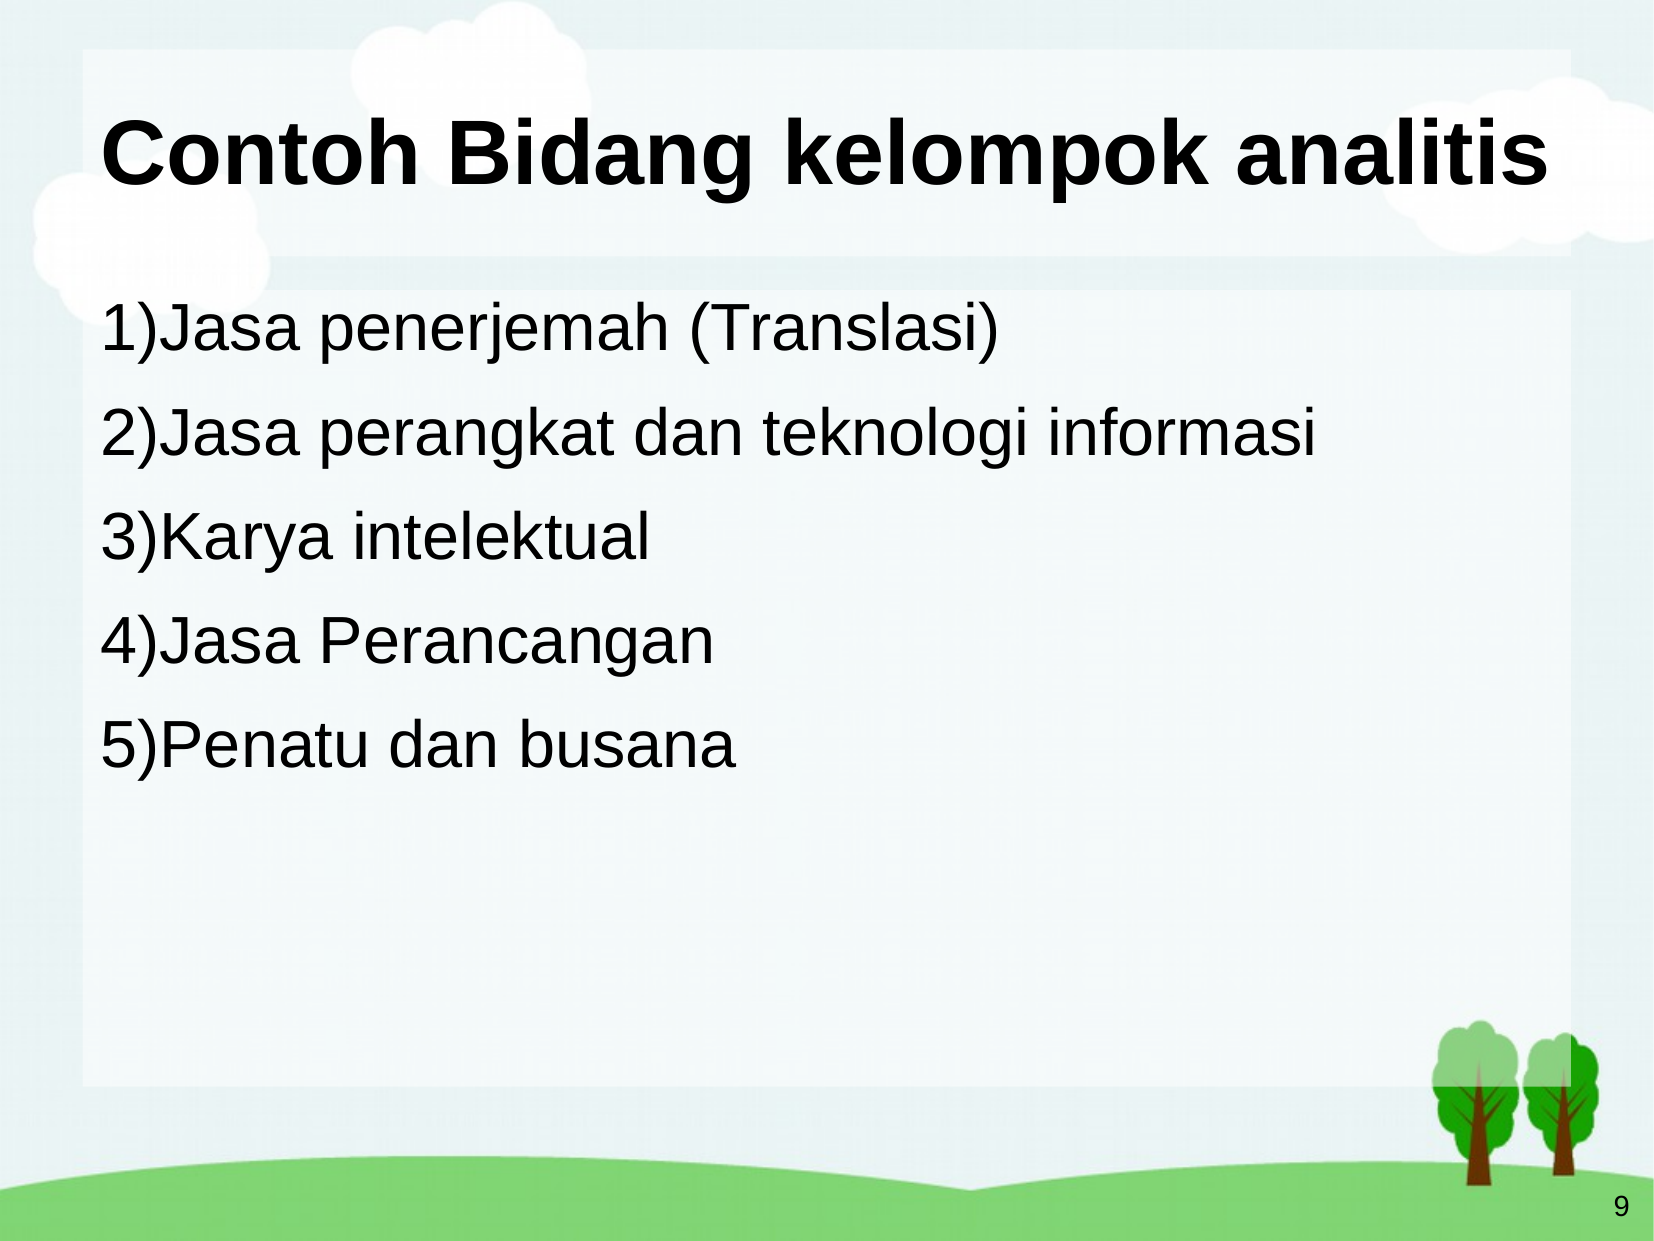

# Contoh Bidang kelompok analitis
Jasa penerjemah (Translasi)
Jasa perangkat dan teknologi informasi
Karya intelektual
Jasa Perancangan
Penatu dan busana
9